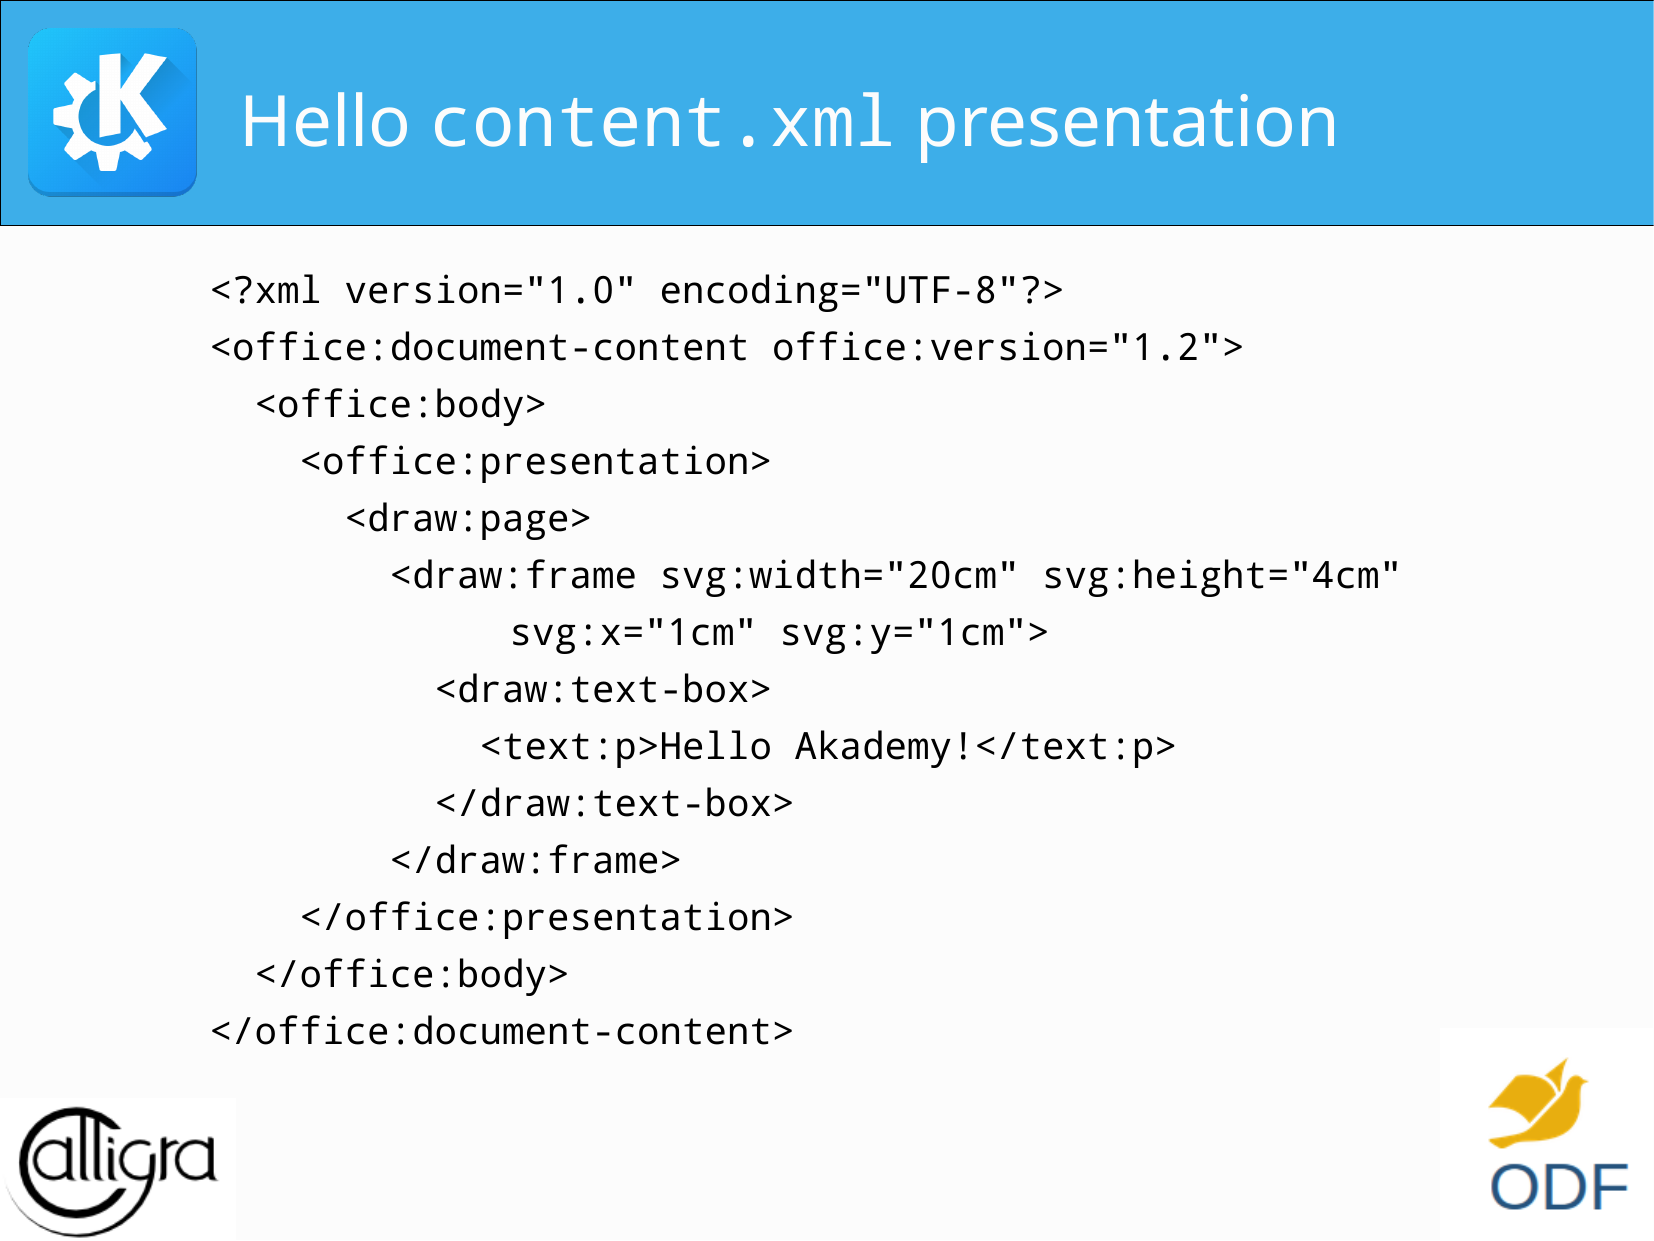

Hello content.xml presentation
<?xml version="1.0" encoding="UTF-8"?>
<office:document-content office:version="1.2">
 <office:body>
 <office:presentation>
 <draw:page>
 <draw:frame svg:width="20cm" svg:height="4cm"
				svg:x="1cm" svg:y="1cm">
 <draw:text-box>
 <text:p>Hello Akademy!</text:p>
 </draw:text-box>
 </draw:frame>
 </office:presentation>
 </office:body>
</office:document-content>